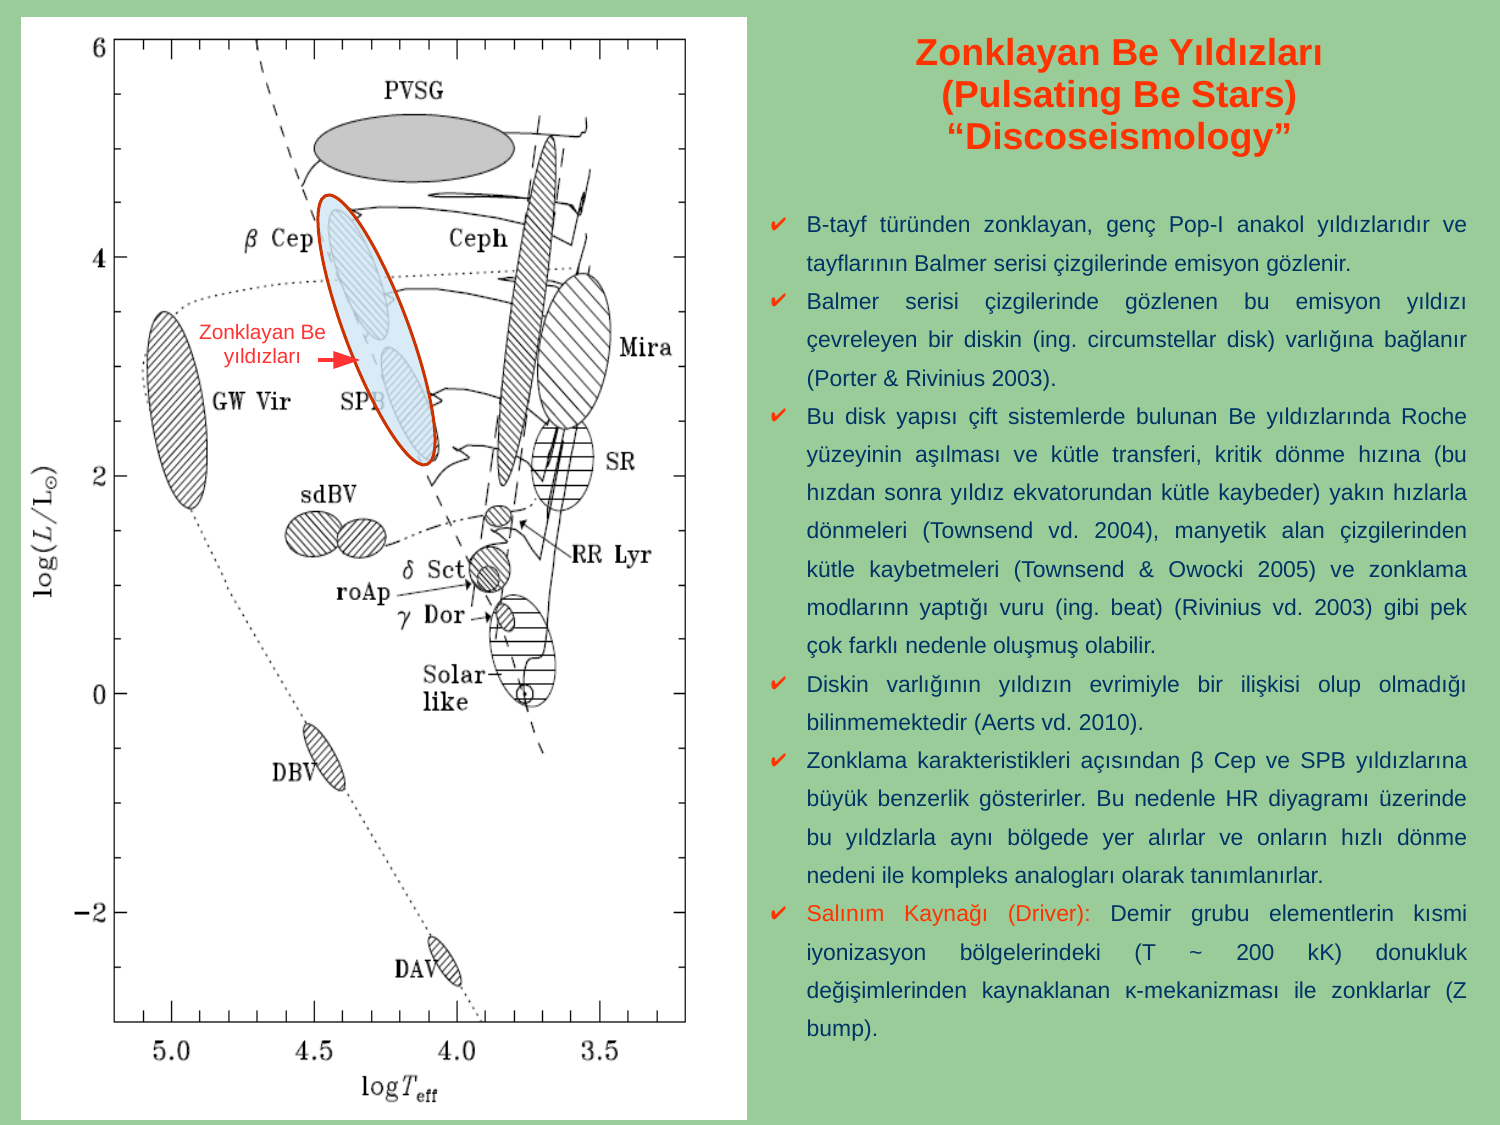

Zonklayan Be Yıldızları
(Pulsating Be Stars)
“Discoseismology”
B-tayf türünden zonklayan, genç Pop-I anakol yıldızlarıdır ve tayflarının Balmer serisi çizgilerinde emisyon gözlenir.
Balmer serisi çizgilerinde gözlenen bu emisyon yıldızı çevreleyen bir diskin (ing. circumstellar disk) varlığına bağlanır (Porter & Rivinius 2003).
Bu disk yapısı çift sistemlerde bulunan Be yıldızlarında Roche yüzeyinin aşılması ve kütle transferi, kritik dönme hızına (bu hızdan sonra yıldız ekvatorundan kütle kaybeder) yakın hızlarla dönmeleri (Townsend vd. 2004), manyetik alan çizgilerinden kütle kaybetmeleri (Townsend & Owocki 2005) ve zonklama modlarınn yaptığı vuru (ing. beat) (Rivinius vd. 2003) gibi pek çok farklı nedenle oluşmuş olabilir.
Diskin varlığının yıldızın evrimiyle bir ilişkisi olup olmadığı bilinmemektedir (Aerts vd. 2010).
Zonklama karakteristikleri açısından β Cep ve SPB yıldızlarına büyük benzerlik gösterirler. Bu nedenle HR diyagramı üzerinde bu yıldzlarla aynı bölgede yer alırlar ve onların hızlı dönme nedeni ile kompleks analogları olarak tanımlanırlar.
Salınım Kaynağı (Driver): Demir grubu elementlerin kısmi iyonizasyon bölgelerindeki (T ~ 200 kK) donukluk değişimlerinden kaynaklanan κ-mekanizması ile zonklarlar (Z bump).
Zonklayan Be yıldızları